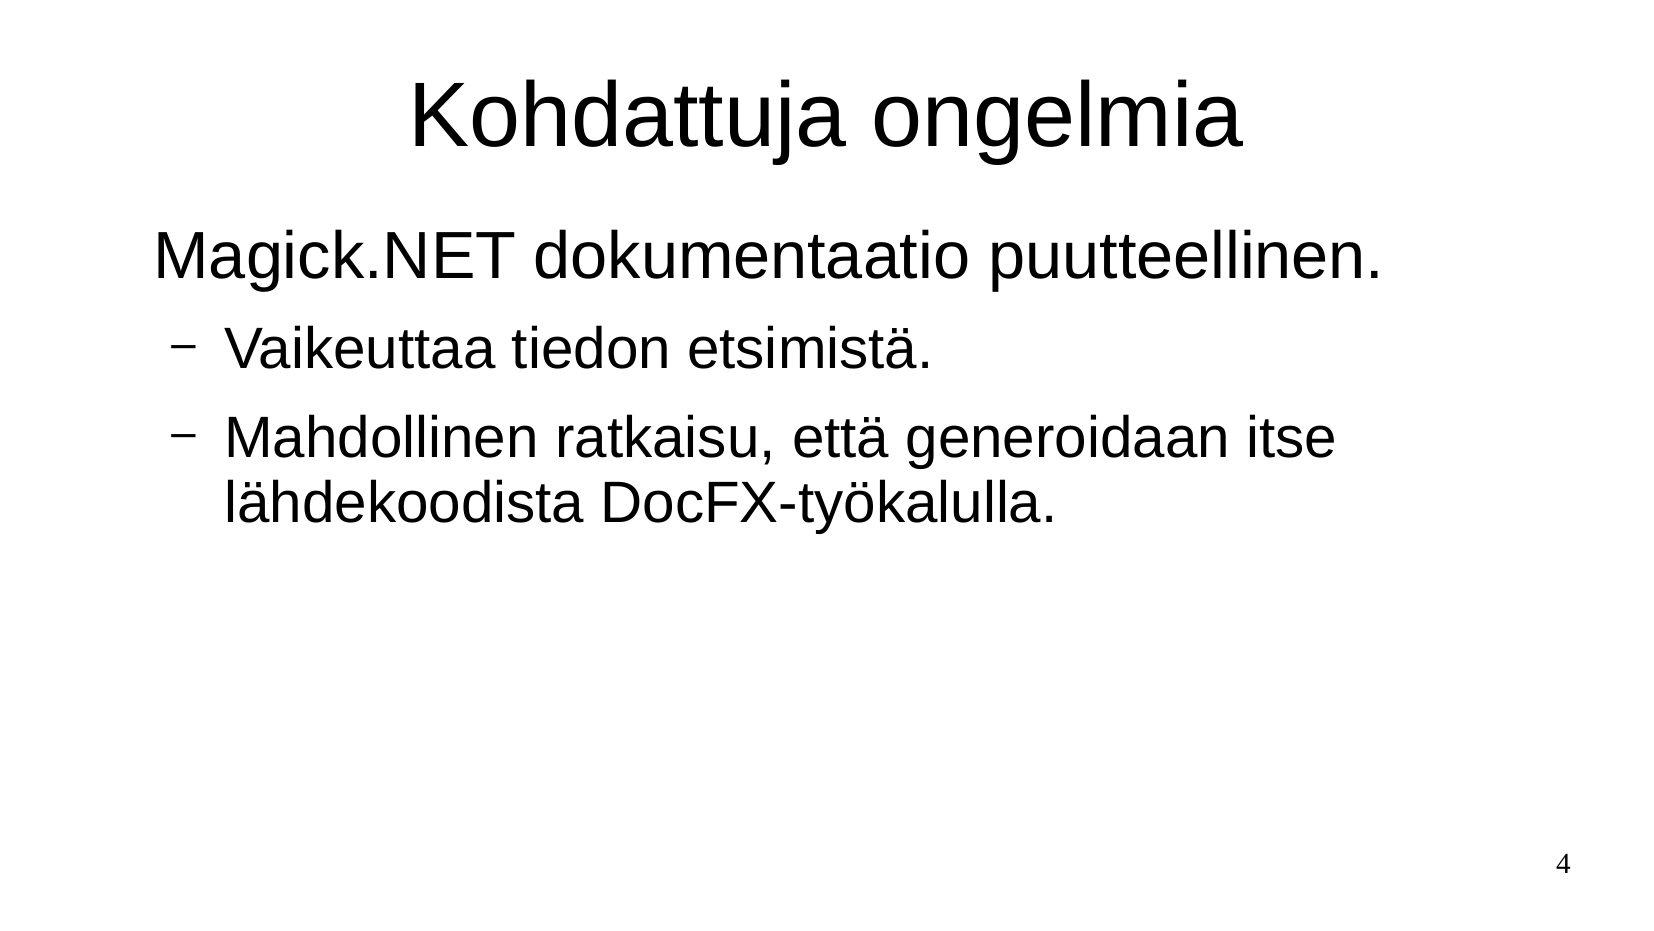

# Kohdattuja ongelmia
Magick.NET dokumentaatio puutteellinen.
Vaikeuttaa tiedon etsimistä.
Mahdollinen ratkaisu, että generoidaan itse lähdekoodista DocFX-työkalulla.
4